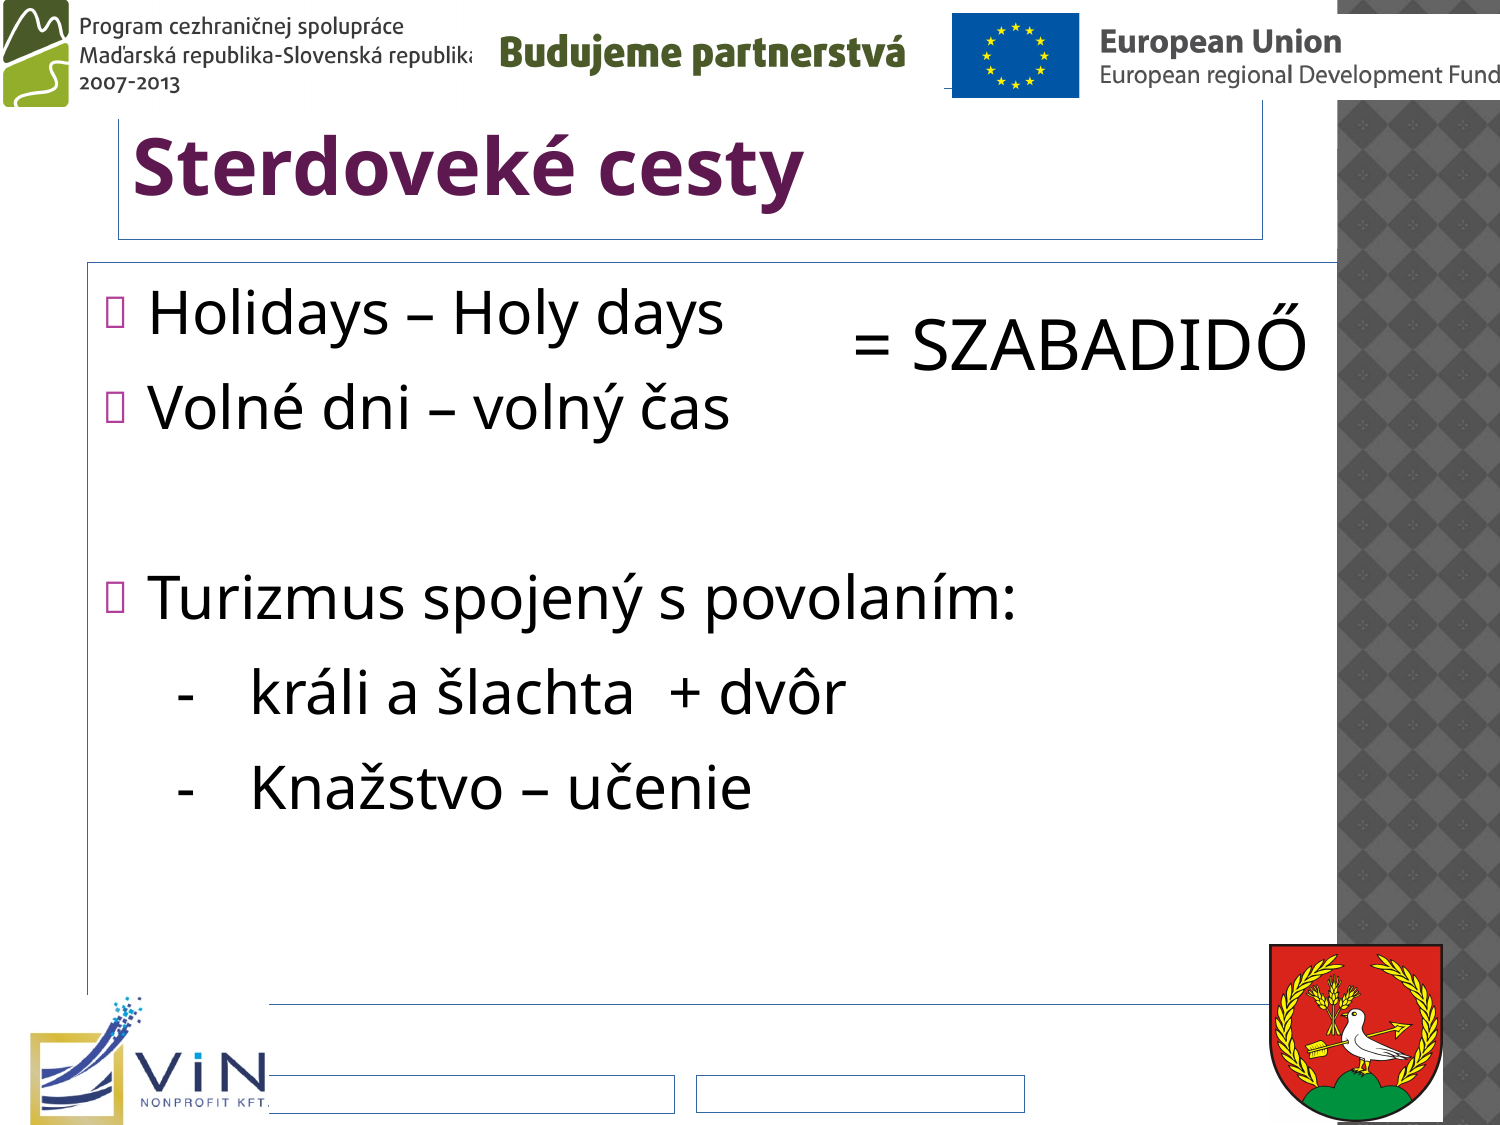

# Sterdoveké cesty
Holidays – Holy days
Volné dni – volný čas
Turizmus spojený s povolaním:
	-	králi a šlachta + dvôr
	-	Knažstvo – učenie
= SZABADIDŐ